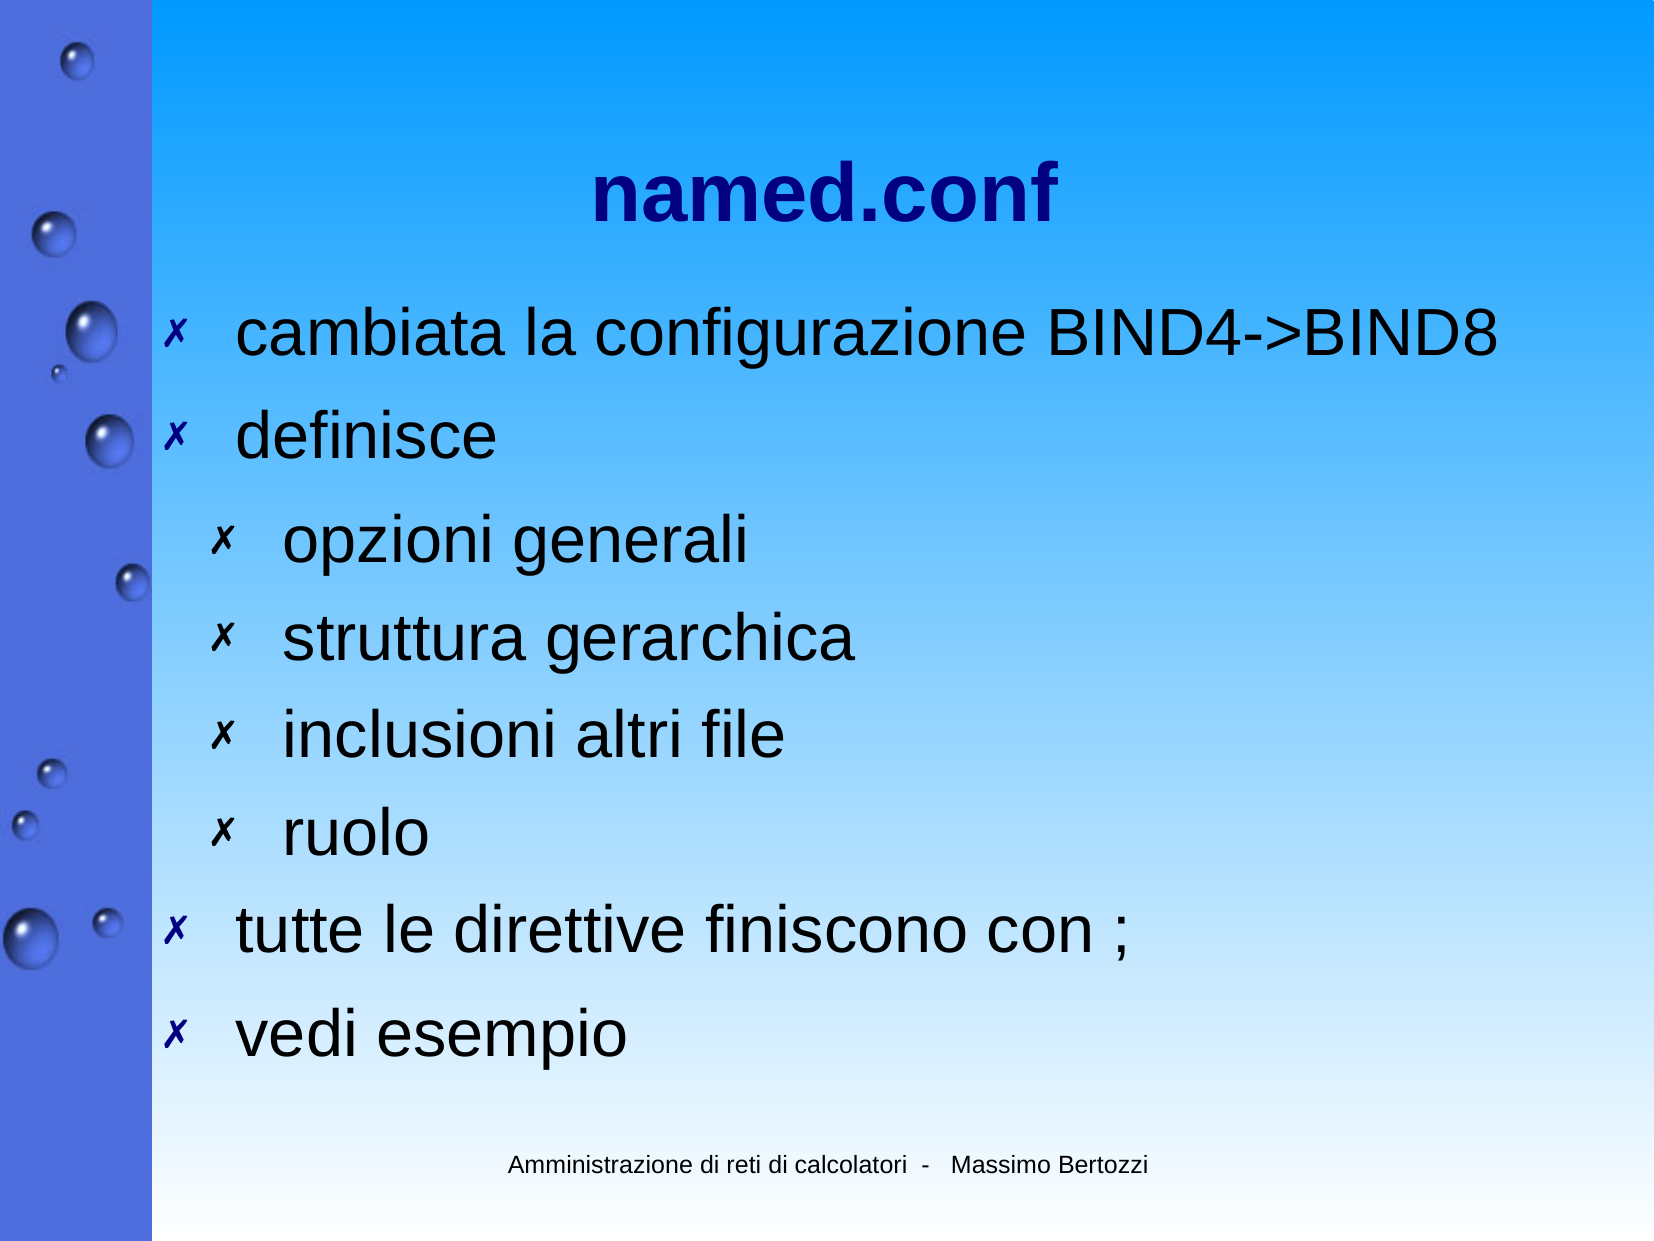

# named.conf
cambiata la configurazione BIND4->BIND8
definisce
opzioni generali
struttura gerarchica
inclusioni altri file
ruolo
tutte le direttive finiscono con ;
vedi esempio